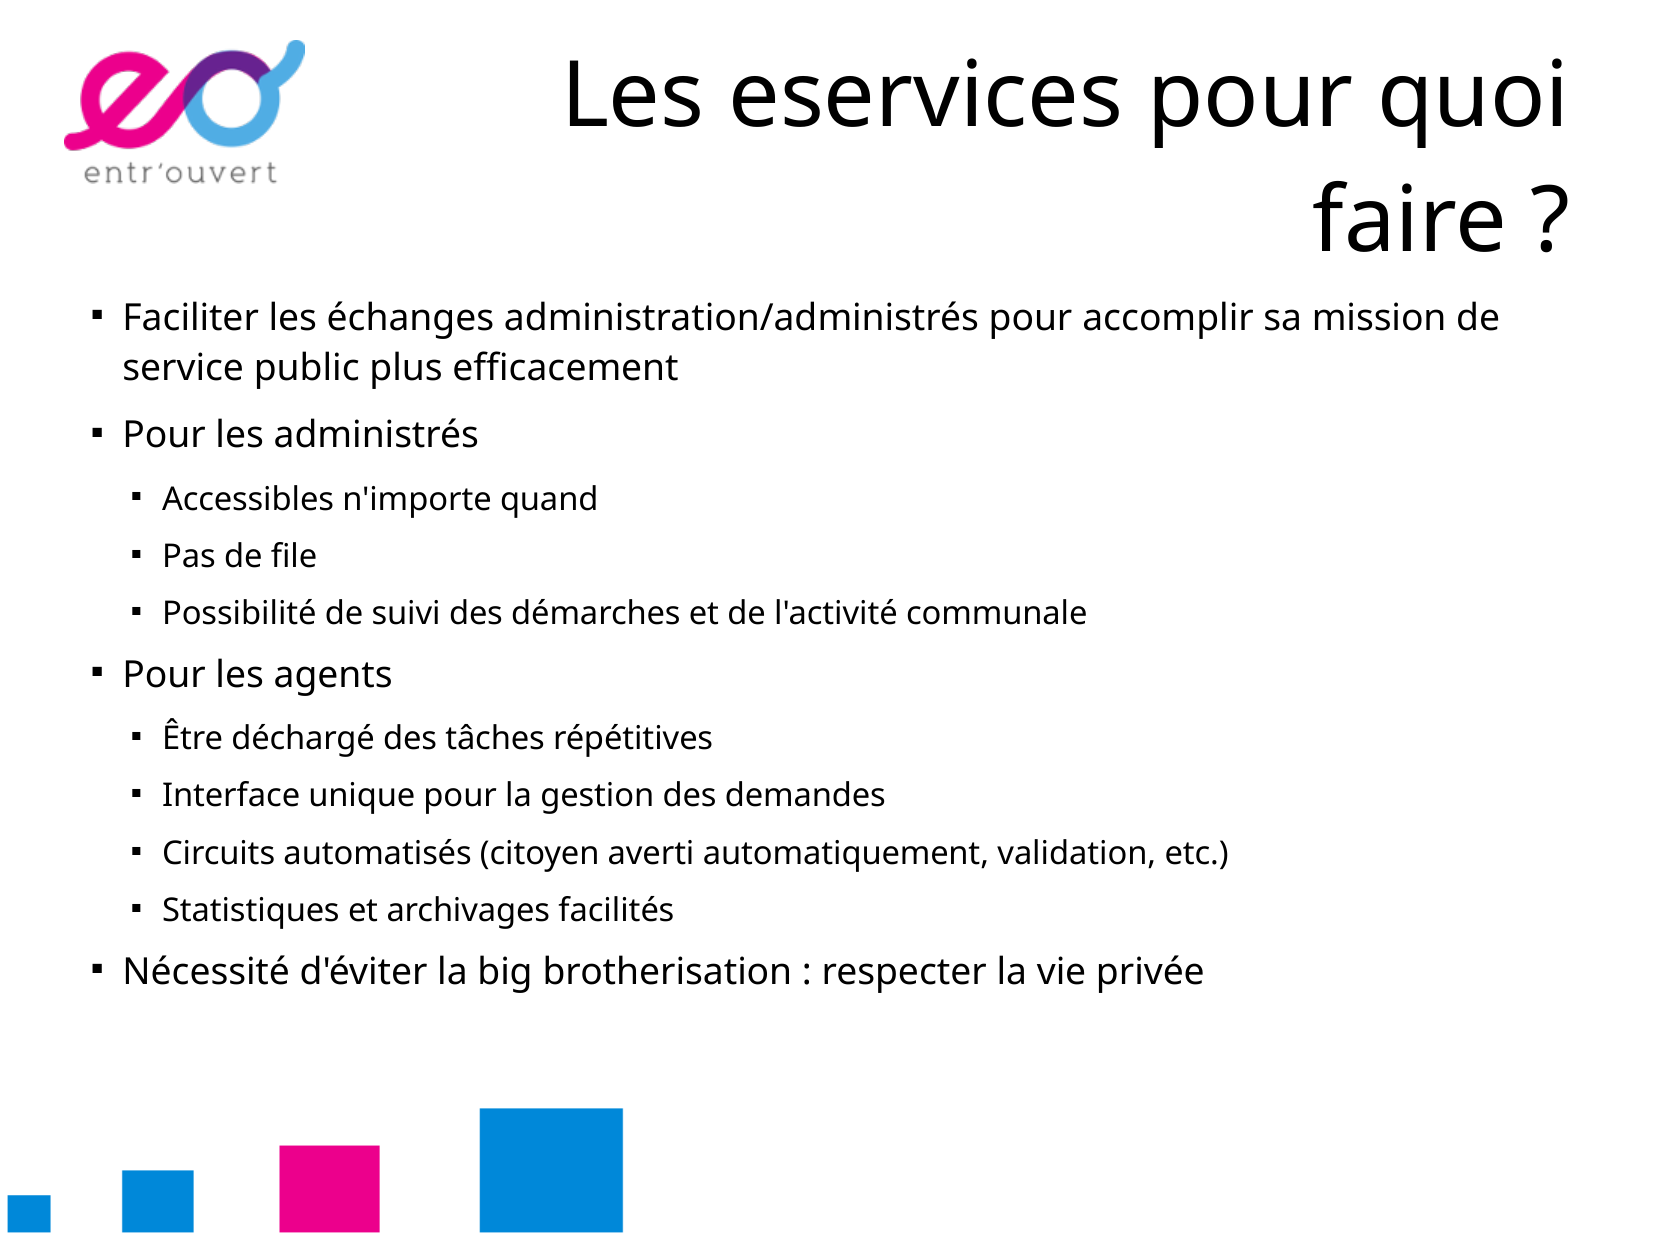

# Les eservices pour quoi faire ?
Faciliter les échanges administration/administrés pour accomplir sa mission de service public plus efficacement
Pour les administrés
Accessibles n'importe quand
Pas de file
Possibilité de suivi des démarches et de l'activité communale
Pour les agents
Être déchargé des tâches répétitives
Interface unique pour la gestion des demandes
Circuits automatisés (citoyen averti automatiquement, validation, etc.)
Statistiques et archivages facilités
Nécessité d'éviter la big brotherisation : respecter la vie privée